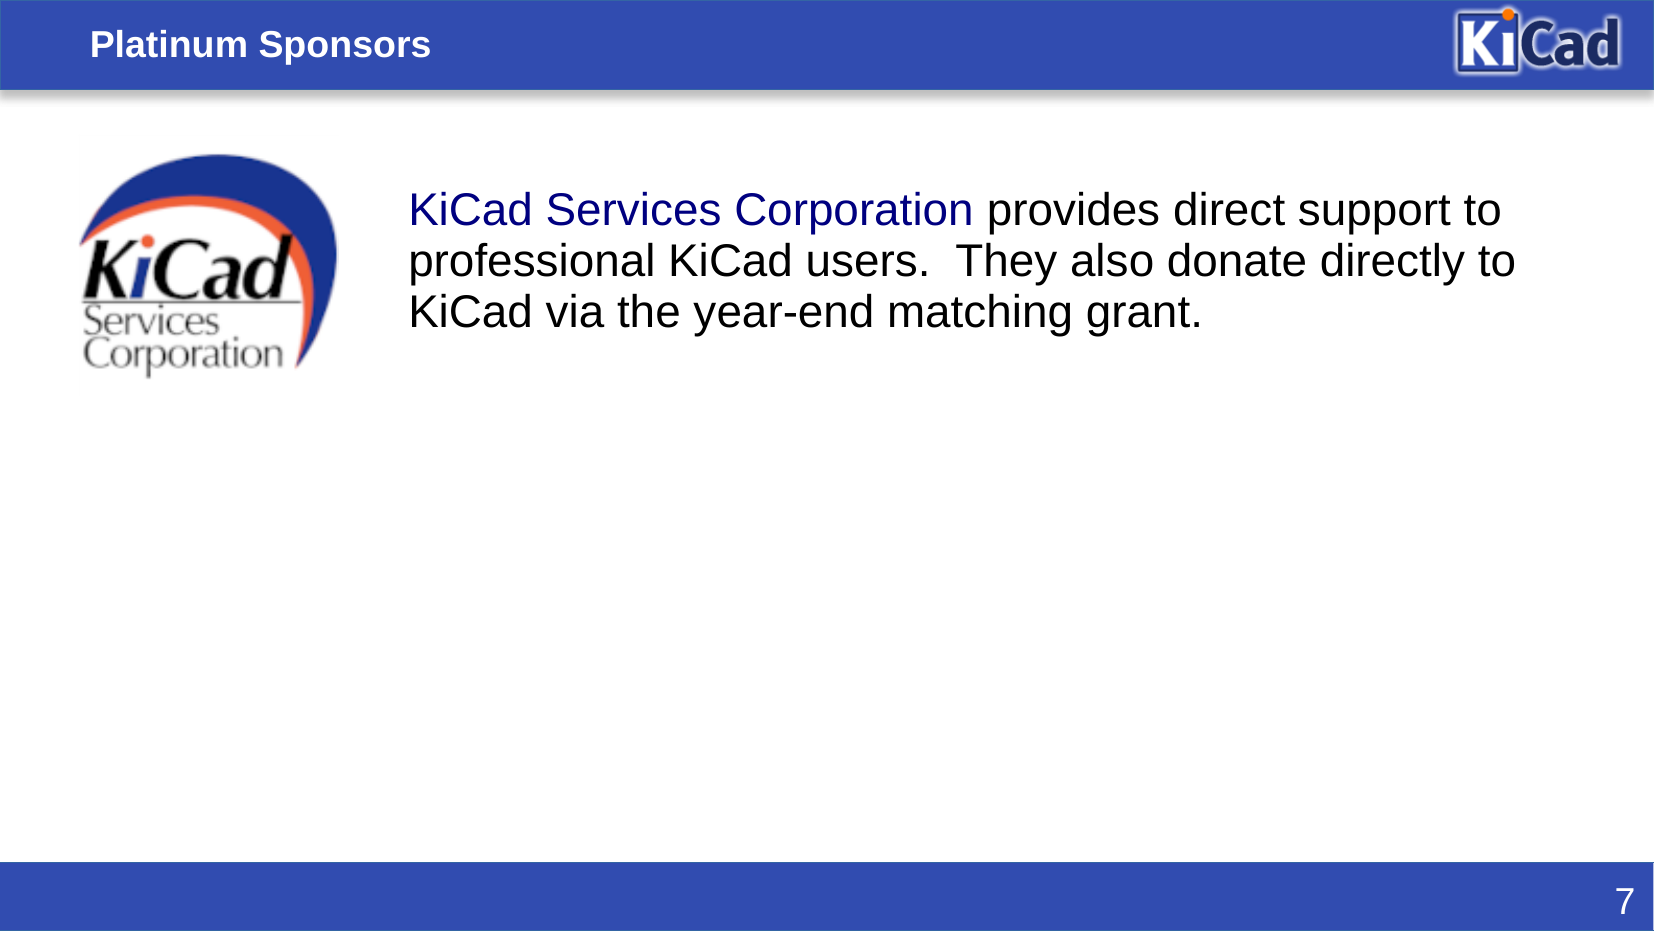

Platinum Sponsors
# KiCad Services Corporation provides direct support to professional KiCad users. They also donate directly to KiCad via the year-end matching grant.